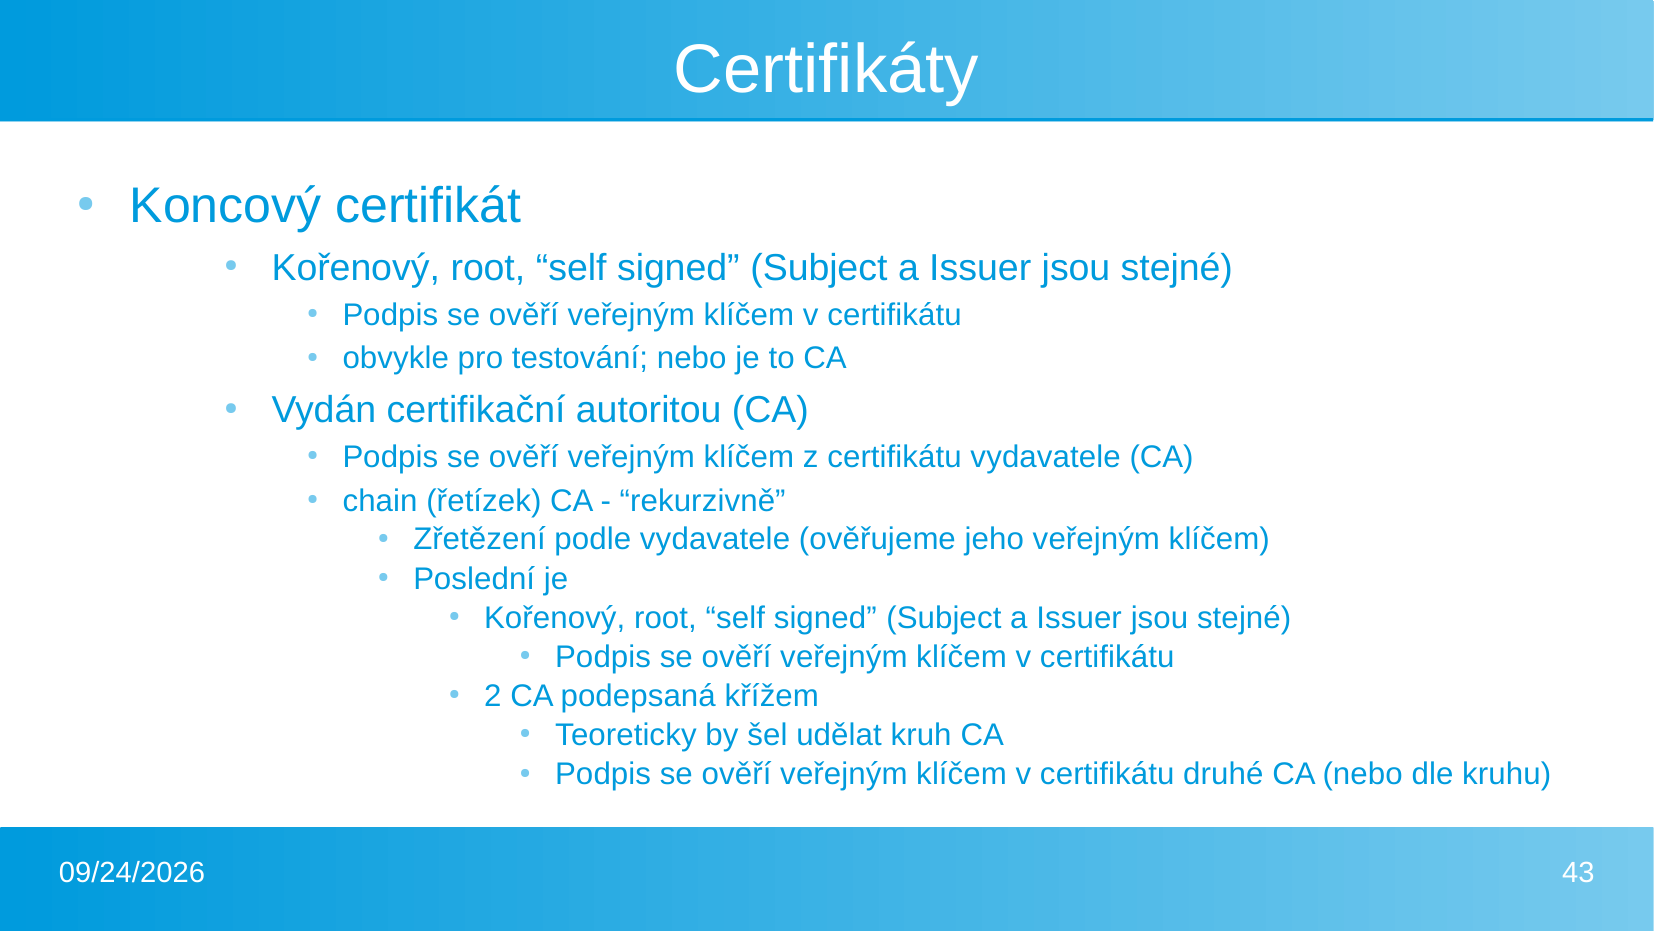

# Certifikáty
Koncový certifikát
Kořenový, root, “self signed” (Subject a Issuer jsou stejné)
Podpis se ověří veřejným klíčem v certifikátu
obvykle pro testování; nebo je to CA
Vydán certifikační autoritou (CA)
Podpis se ověří veřejným klíčem z certifikátu vydavatele (CA)
chain (řetízek) CA - “rekurzivně”
Zřetězení podle vydavatele (ověřujeme jeho veřejným klíčem)
Poslední je
Kořenový, root, “self signed” (Subject a Issuer jsou stejné)
Podpis se ověří veřejným klíčem v certifikátu
2 CA podepsaná křížem
Teoreticky by šel udělat kruh CA
Podpis se ověří veřejným klíčem v certifikátu druhé CA (nebo dle kruhu)
43